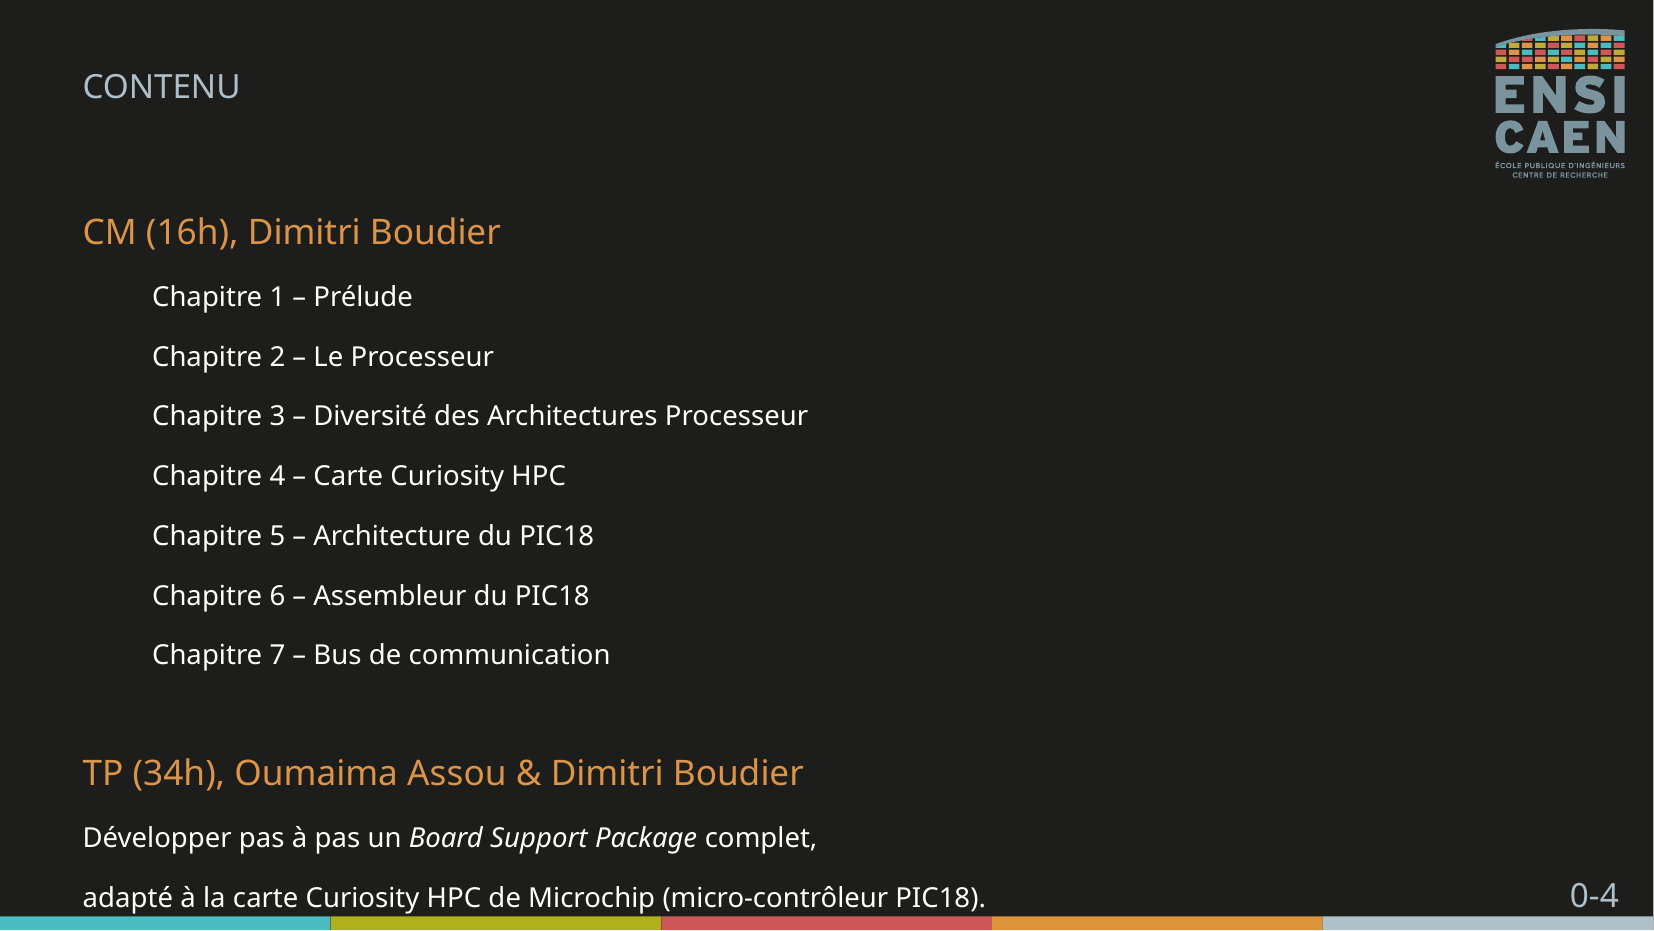

# CONTENU
CM (16h), Dimitri Boudier
 	Chapitre 1 – Prélude
 	Chapitre 2 – Le Processeur
 	Chapitre 3 – Diversité des Architectures Processeur
 	Chapitre 4 – Carte Curiosity HPC
 	Chapitre 5 – Architecture du PIC18
 	Chapitre 6 – Assembleur du PIC18
 	Chapitre 7 – Bus de communication
TP (34h), Oumaima Assou & Dimitri Boudier
Développer pas à pas un Board Support Package complet,
adapté à la carte Curiosity HPC de Microchip (micro-contrôleur PIC18).